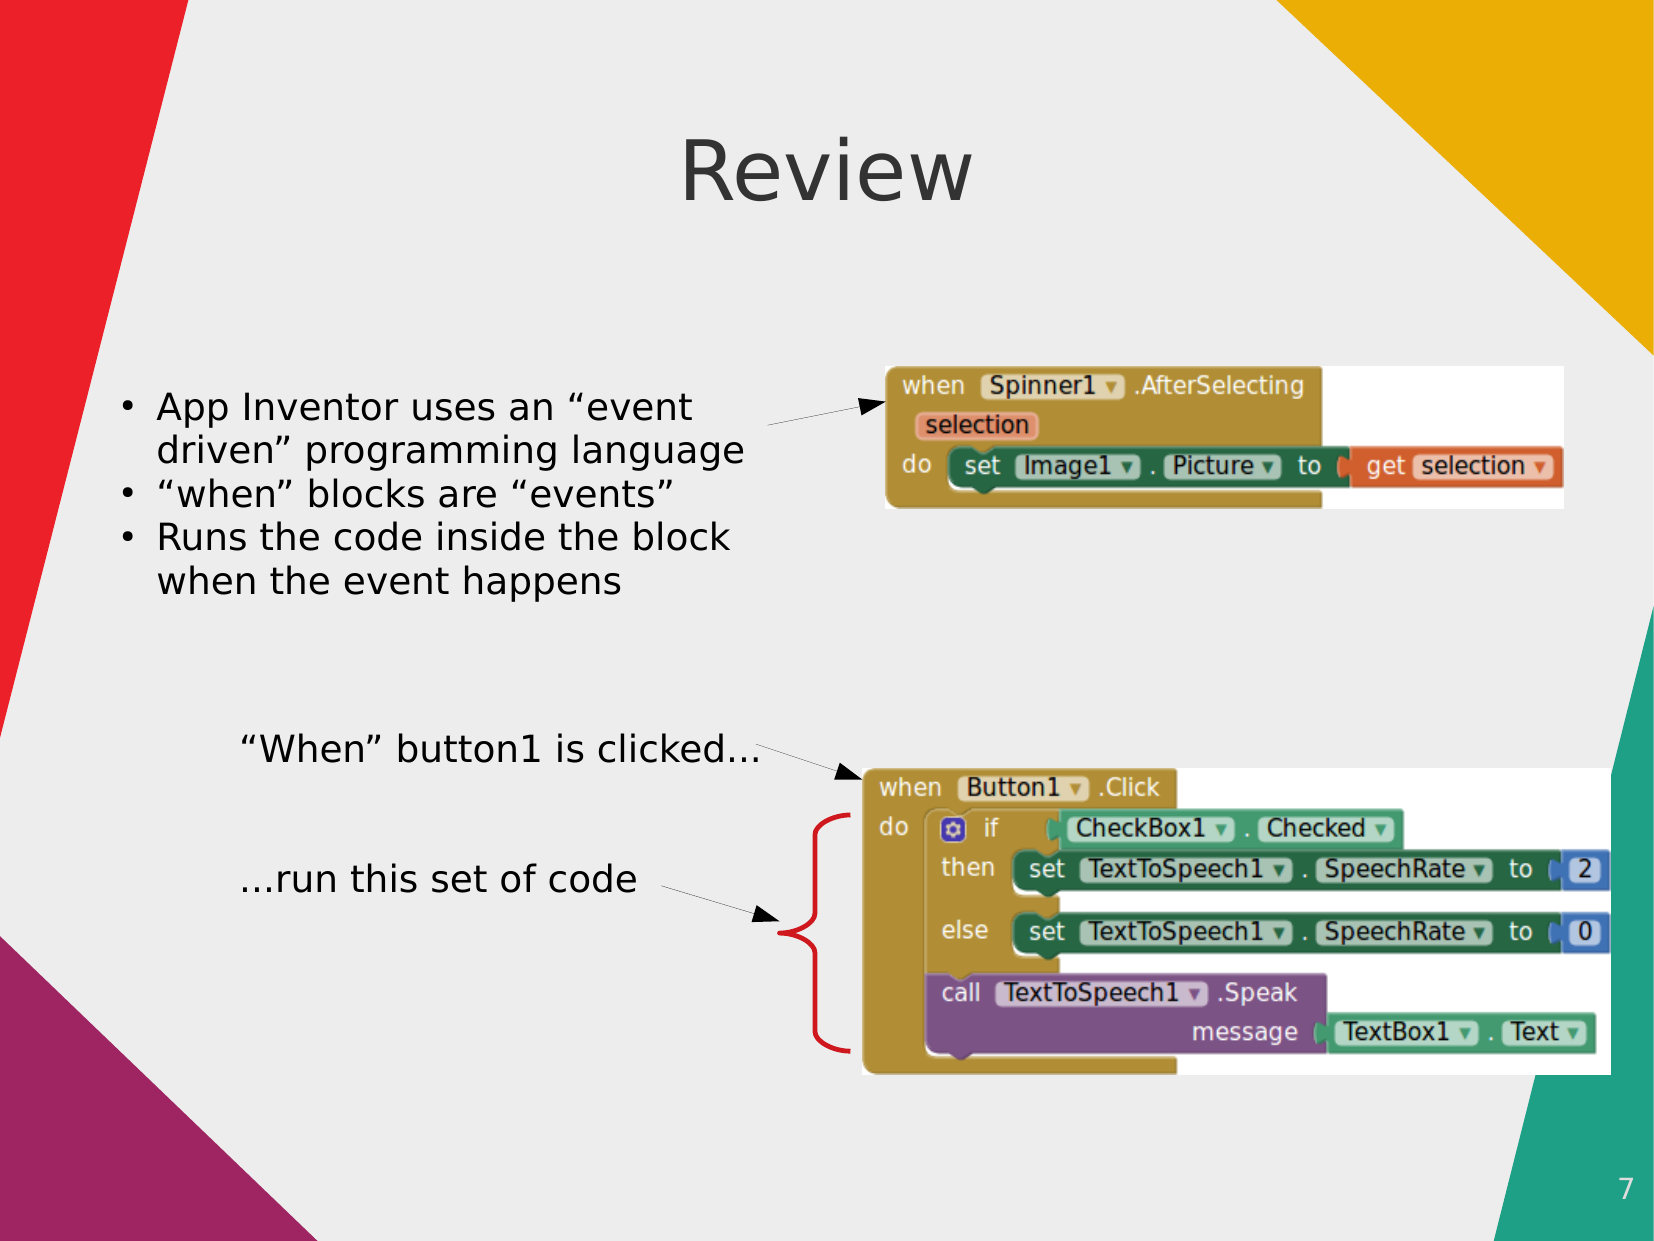

# Review
App Inventor uses an “event driven” programming language
“when” blocks are “events”
Runs the code inside the block when the event happens
“When” button1 is clicked...
...run this set of code
7